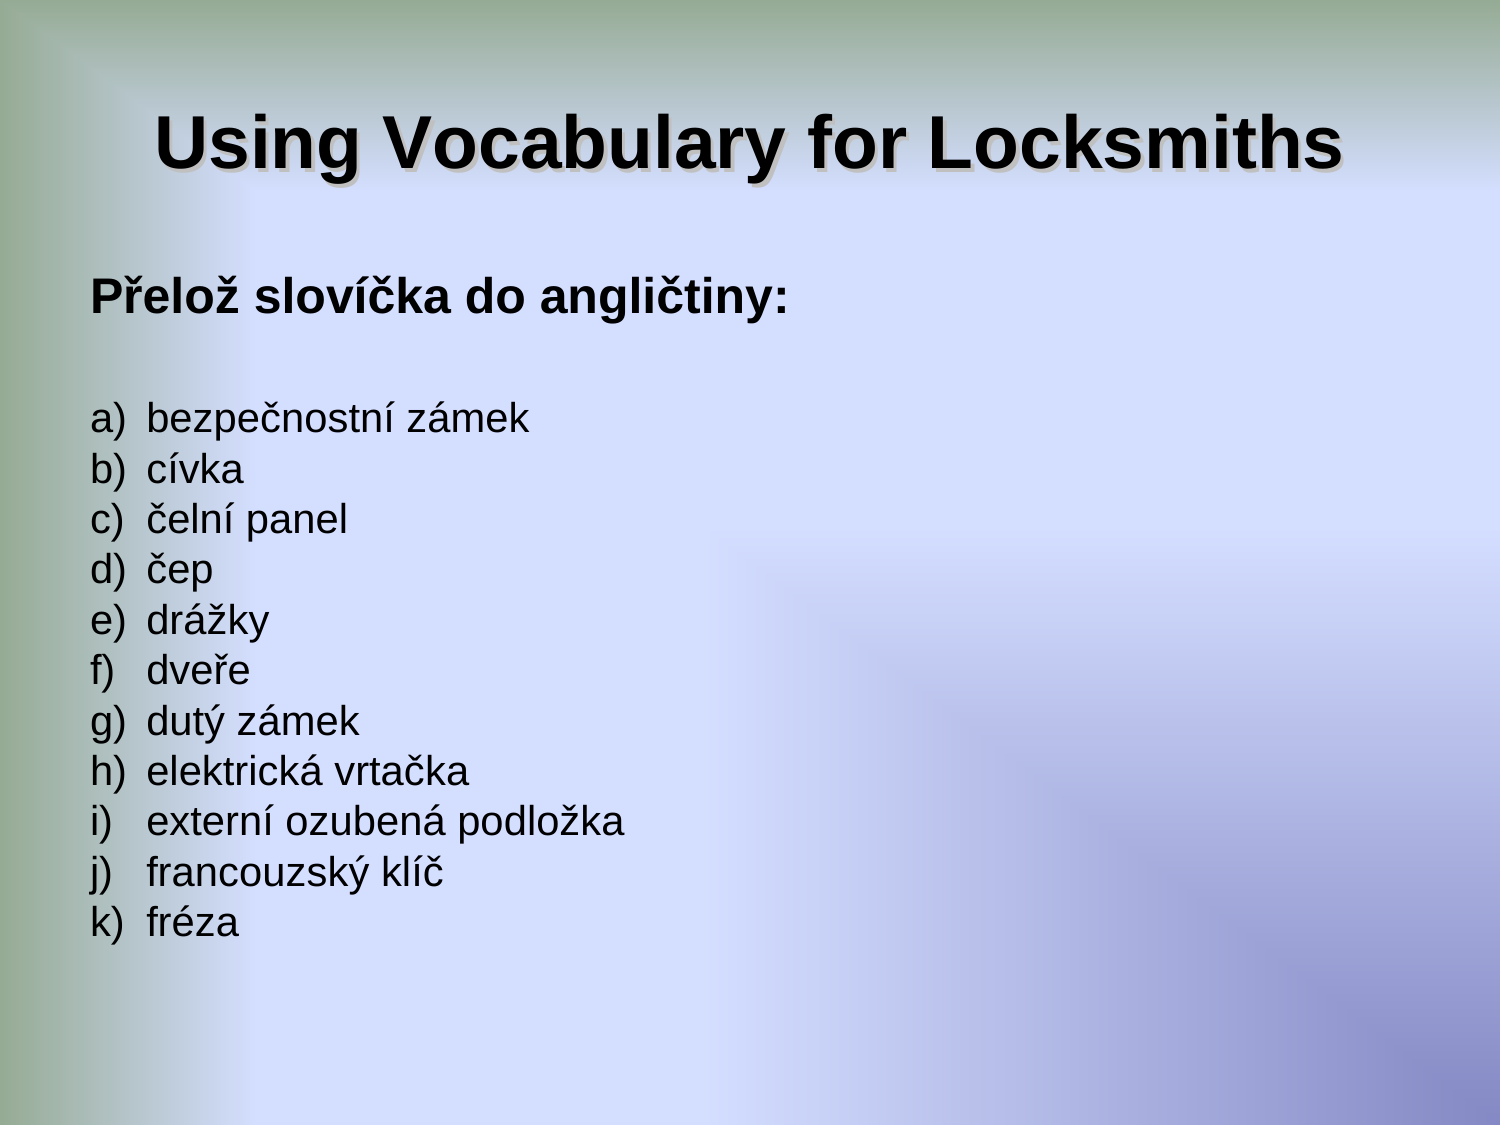

# Using Vocabulary for Locksmiths
Přelož slovíčka do angličtiny:
bezpečnostní zámek
cívka
čelní panel
čep
drážky
dveře
dutý zámek
elektrická vrtačka
externí ozubená podložka
francouzský klíč
fréza